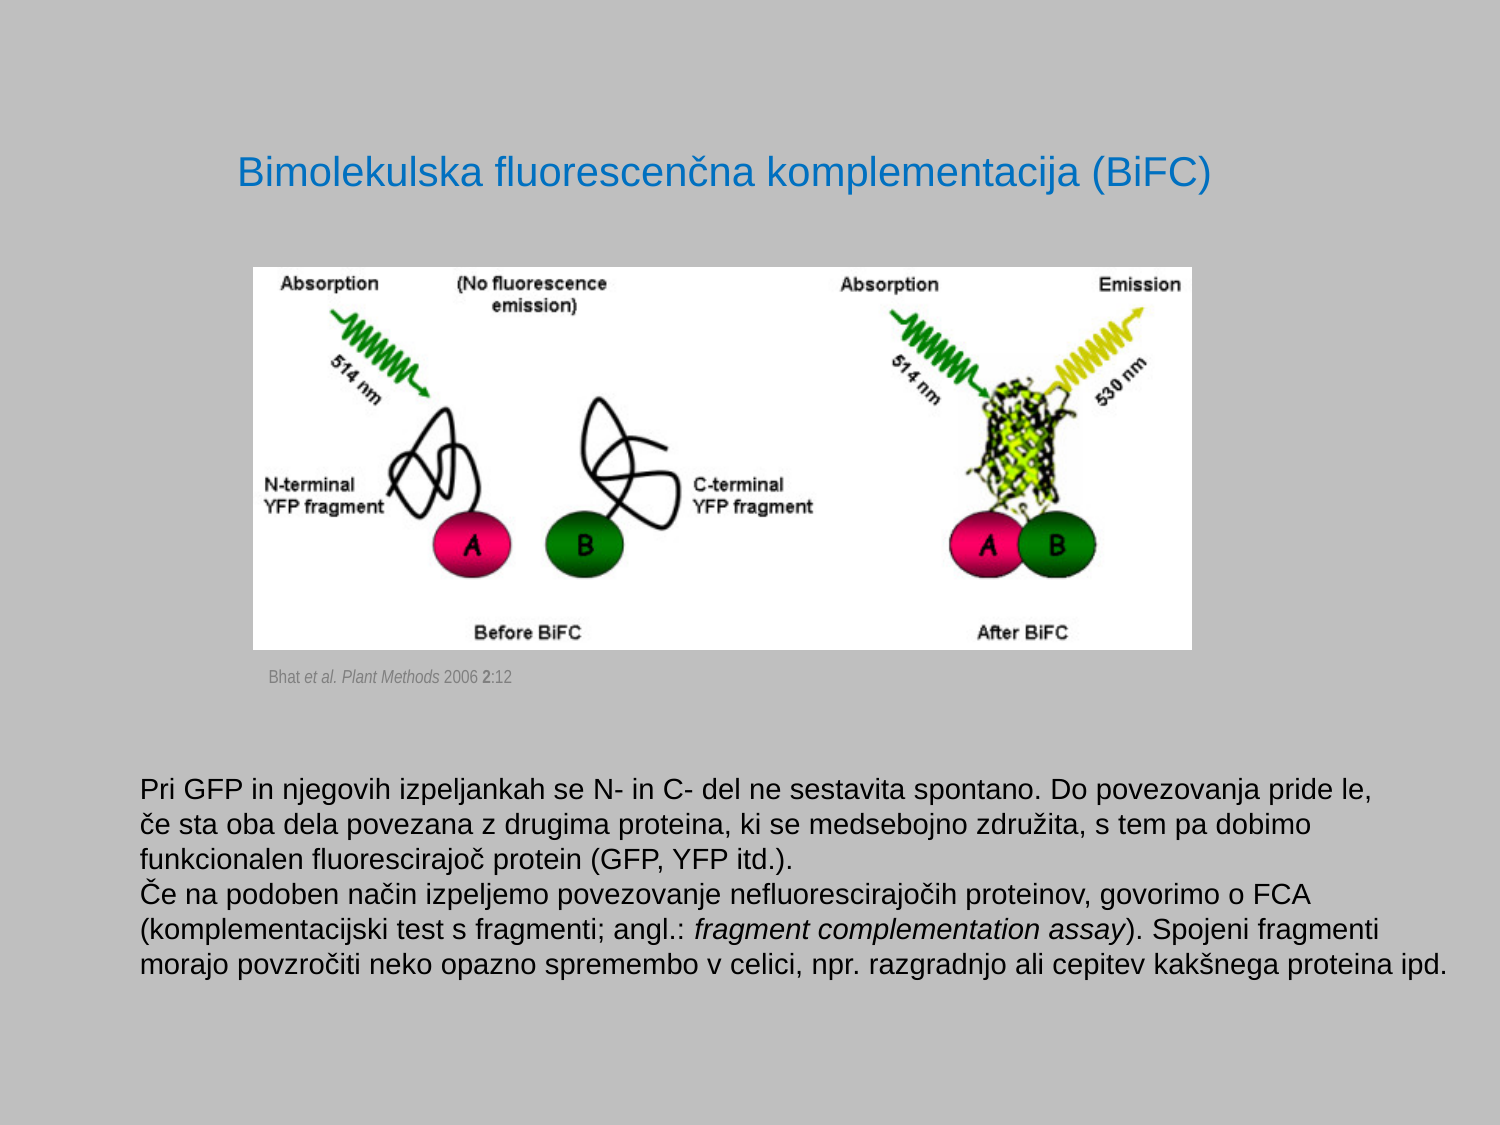

Bimolekulska fluorescenčna komplementacija (BiFC)
Bhat et al. Plant Methods 2006 2:12
Pri GFP in njegovih izpeljankah se N- in C- del ne sestavita spontano. Do povezovanja pride le,
če sta oba dela povezana z drugima proteina, ki se medsebojno združita, s tem pa dobimo
funkcionalen fluorescirajoč protein (GFP, YFP itd.).
Če na podoben način izpeljemo povezovanje nefluorescirajočih proteinov, govorimo o FCA
(komplementacijski test s fragmenti; angl.: fragment complementation assay). Spojeni fragmenti
morajo povzročiti neko opazno spremembo v celici, npr. razgradnjo ali cepitev kakšnega proteina ipd.